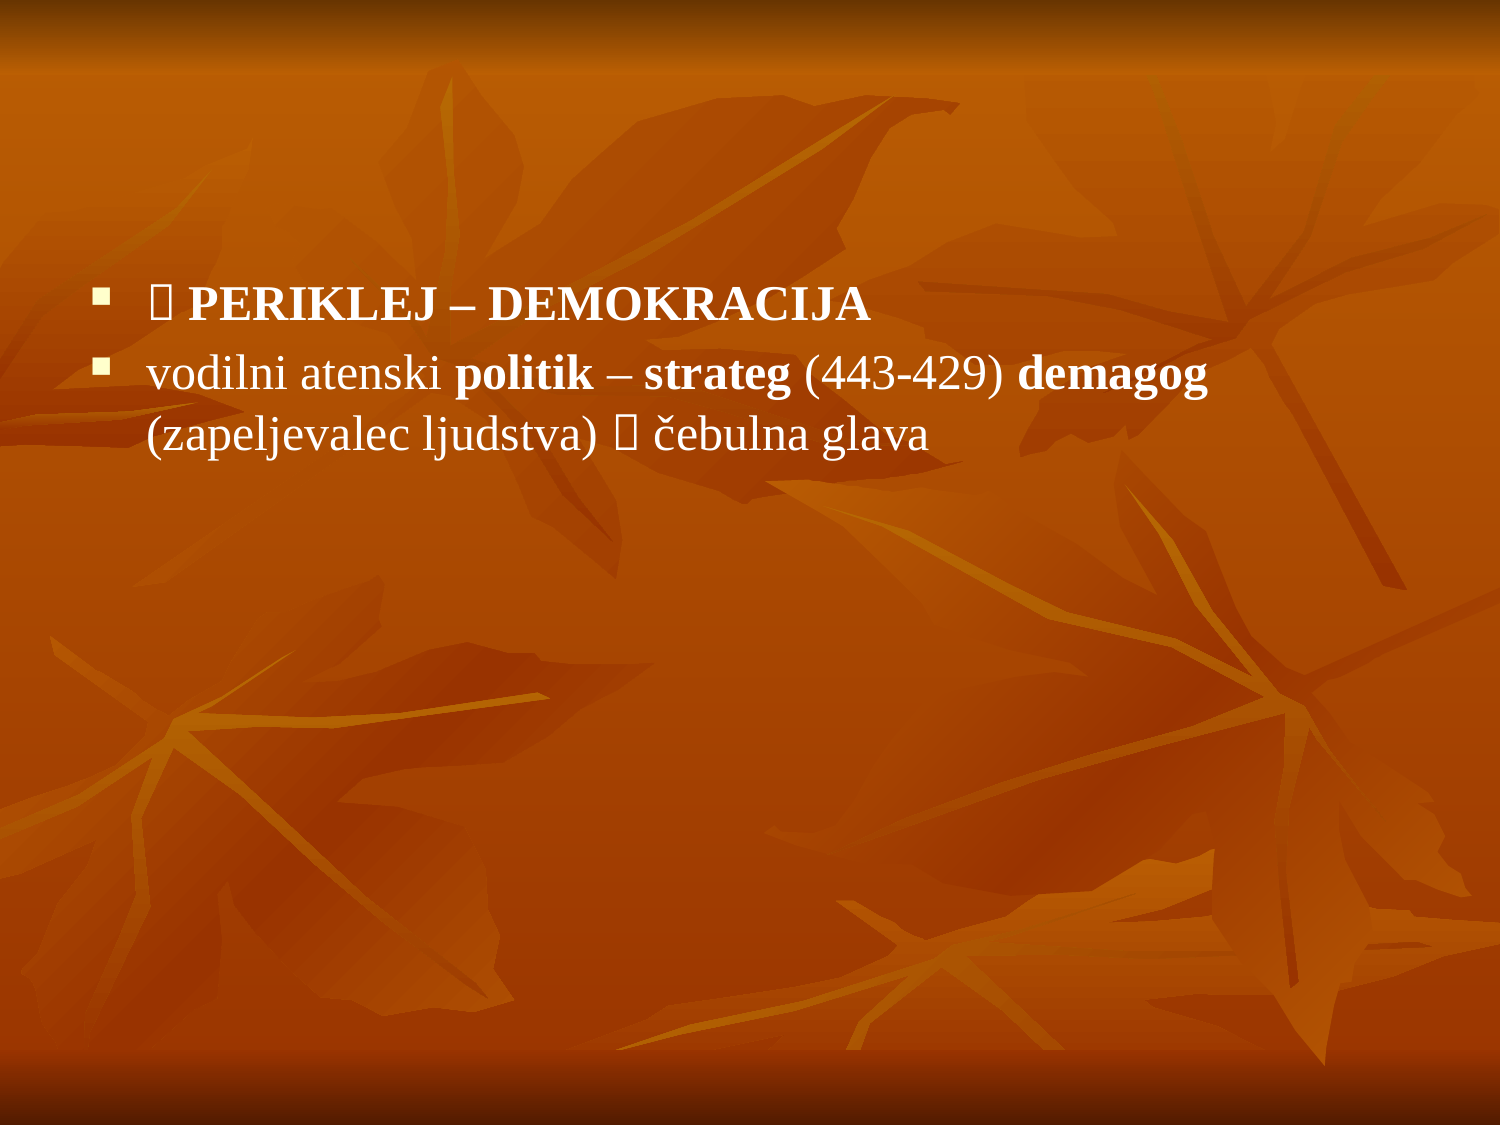

#
 PERIKLEJ – DEMOKRACIJA
vodilni atenski politik – strateg (443-429) demagog (zapeljevalec ljudstva)  čebulna glava